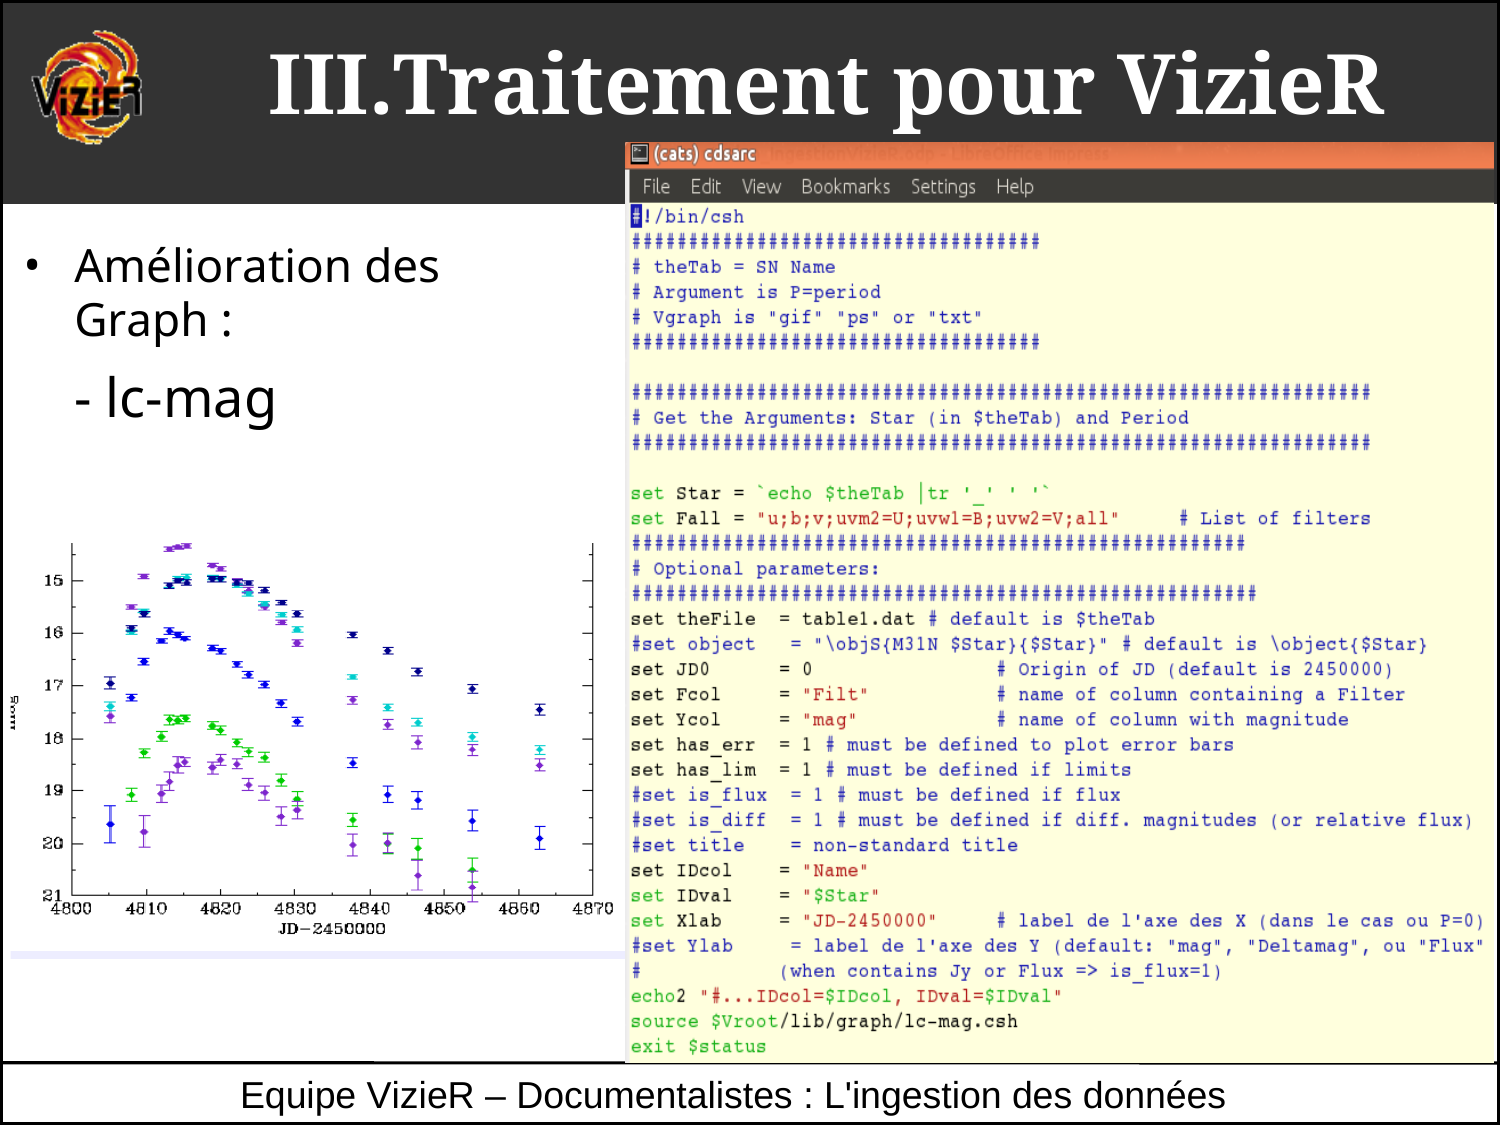

# III.Traitement pour VizieR
Amélioration des Graph :
- lc-mag